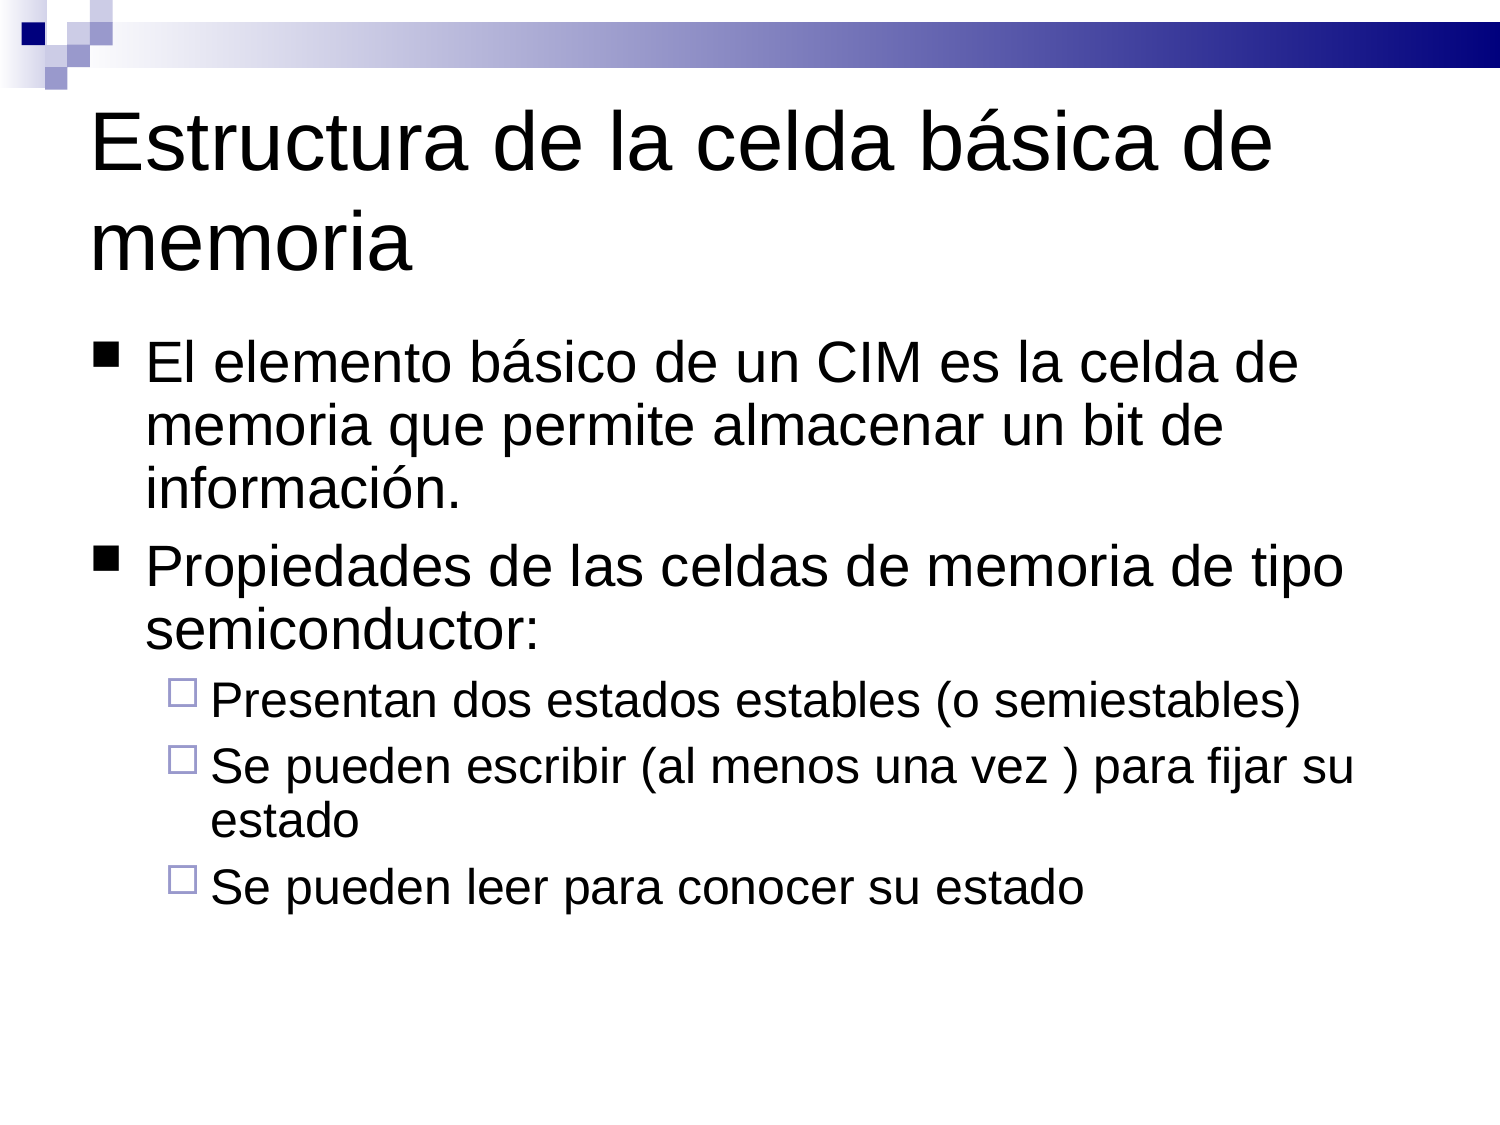

# Estructura de la celda básica de memoria
El elemento básico de un CIM es la celda de memoria que permite almacenar un bit de información.
Propiedades de las celdas de memoria de tipo semiconductor:
Presentan dos estados estables (o semiestables)
Se pueden escribir (al menos una vez ) para fijar su estado
Se pueden leer para conocer su estado